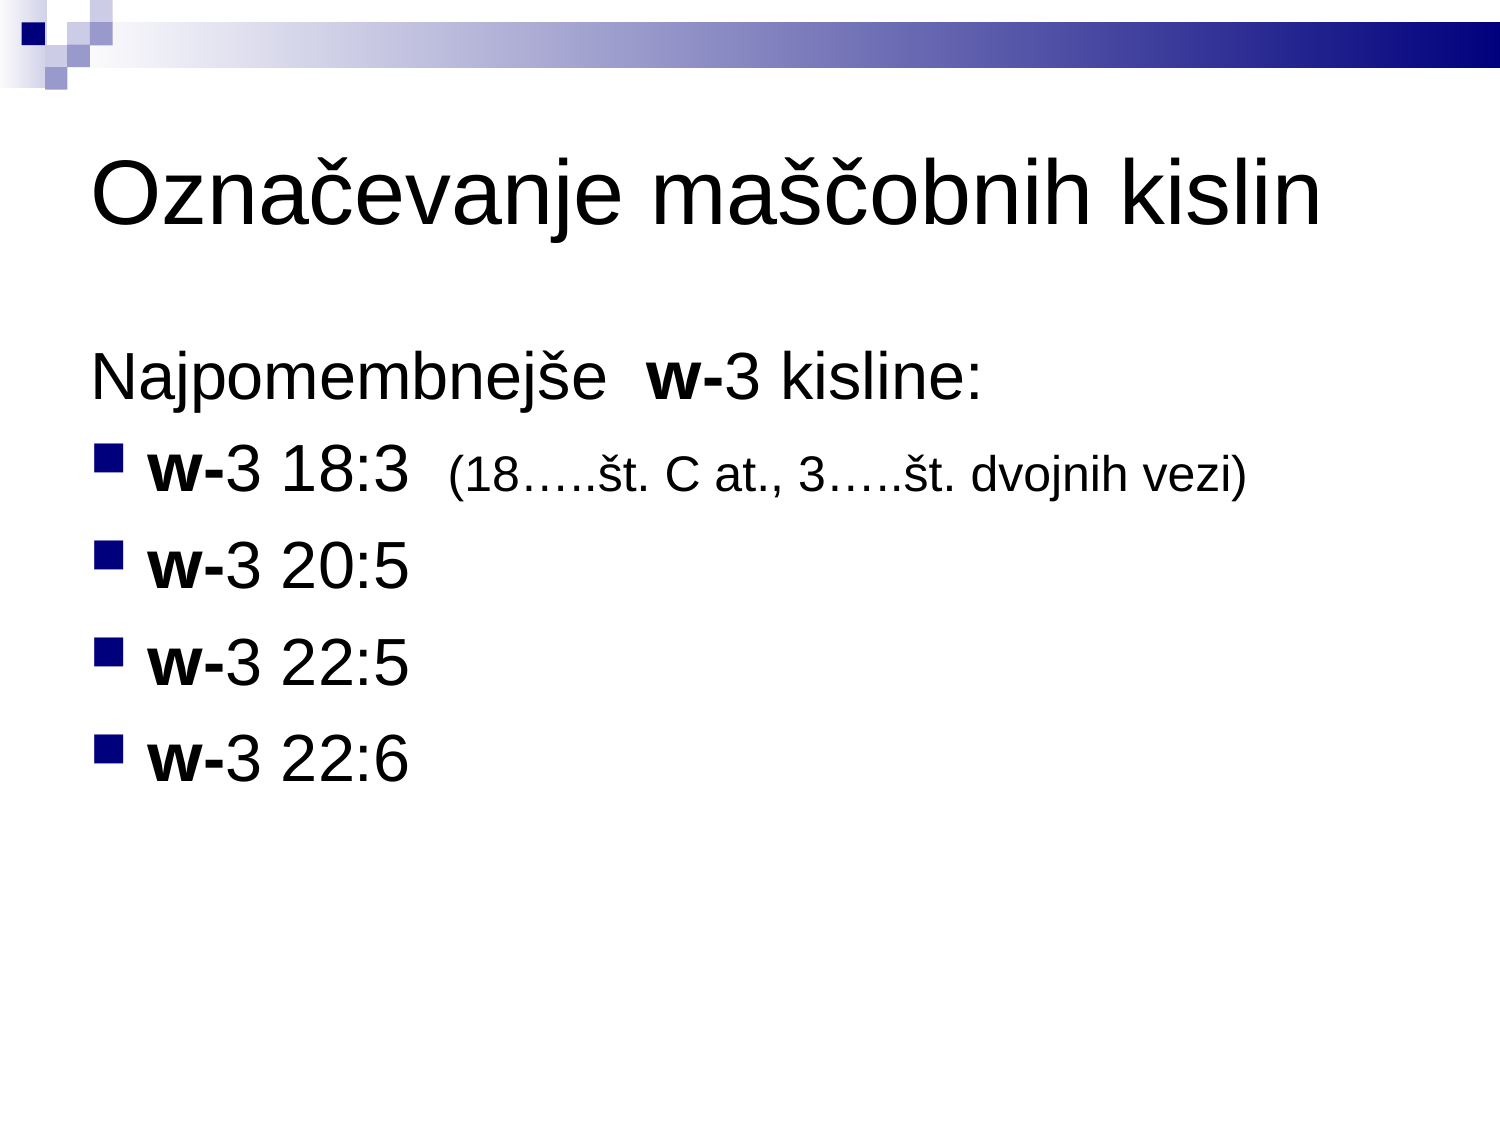

# Označevanje maščobnih kislin
Najpomembnejše w-3 kisline:
w-3 18:3 (18…..št. C at., 3…..št. dvojnih vezi)
w-3 20:5
w-3 22:5
w-3 22:6